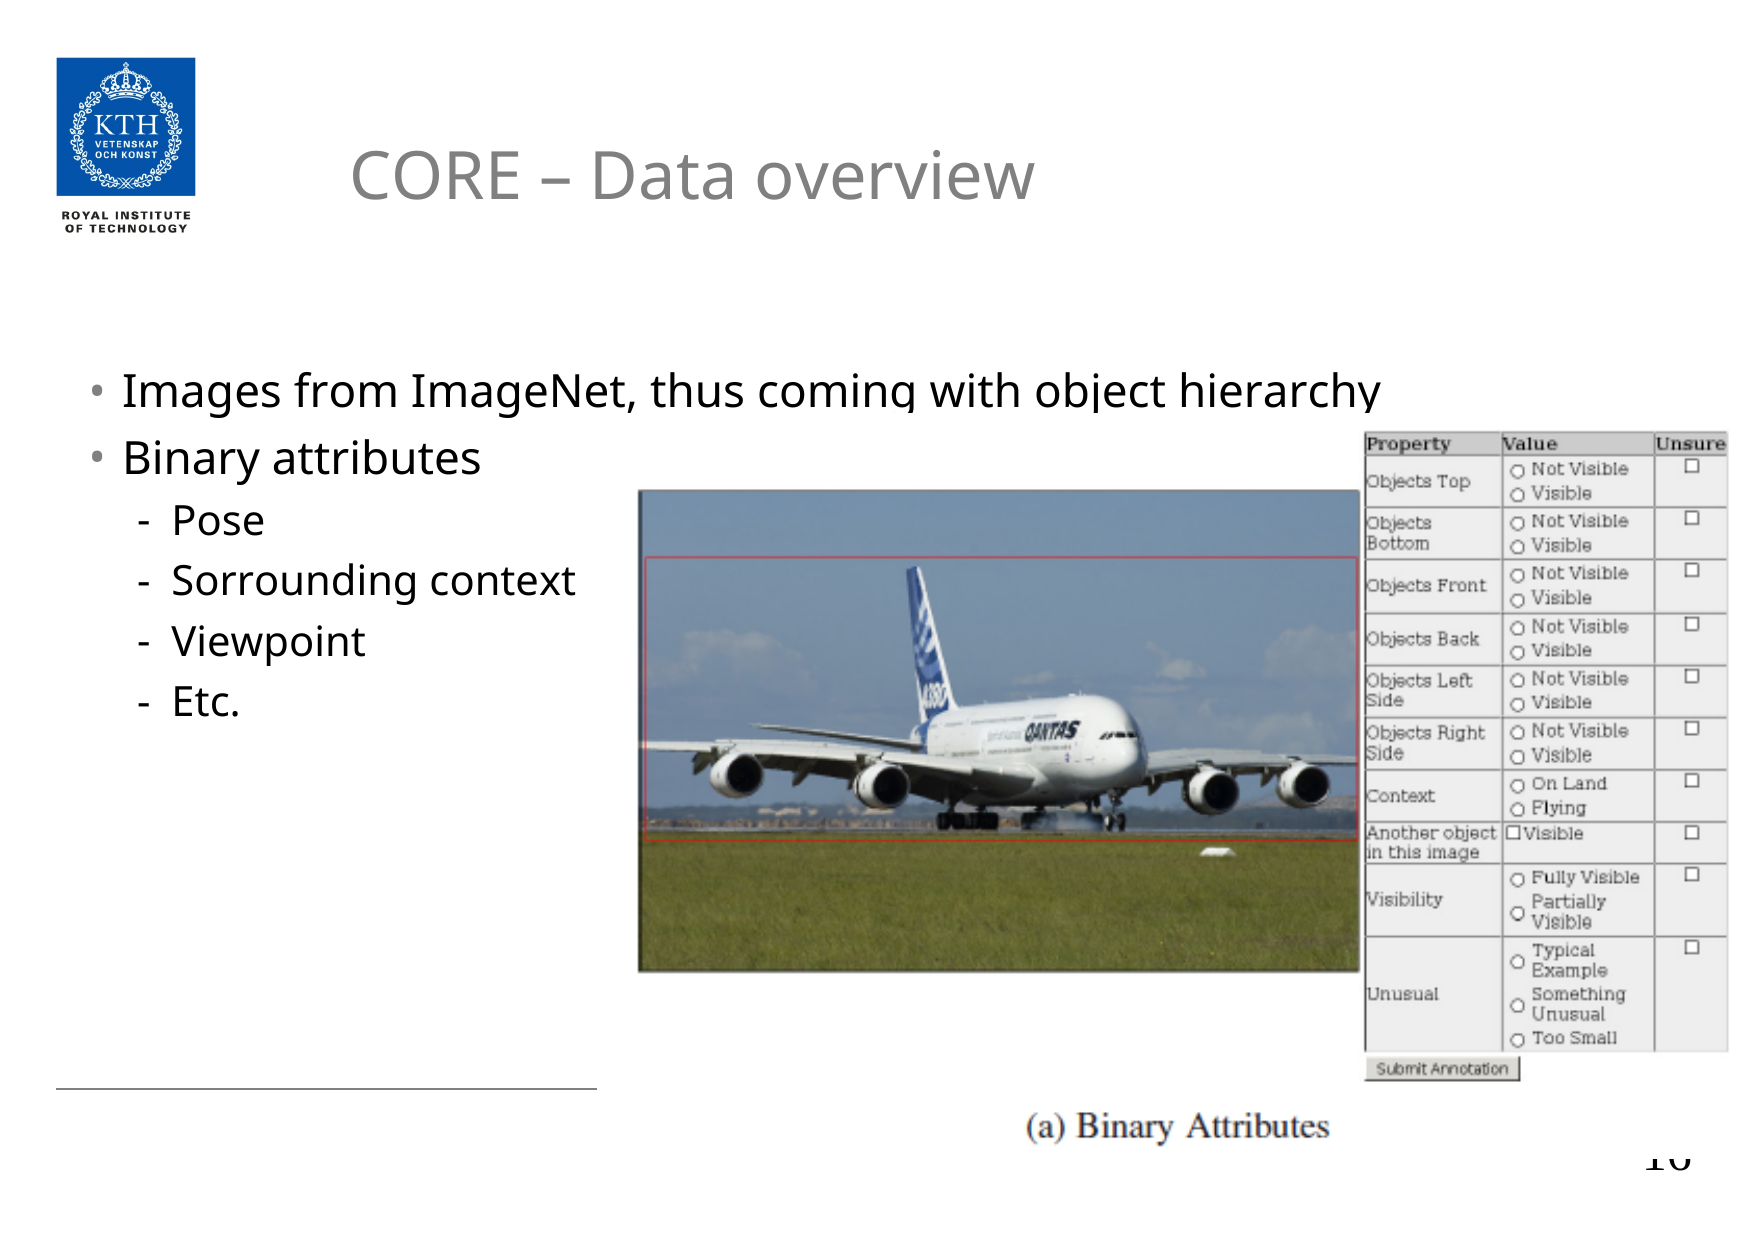

# CORE – Data overview
Images from ImageNet, thus coming with object hierarchy
Binary attributes
Pose
Sorrounding context
Viewpoint
Etc.
16